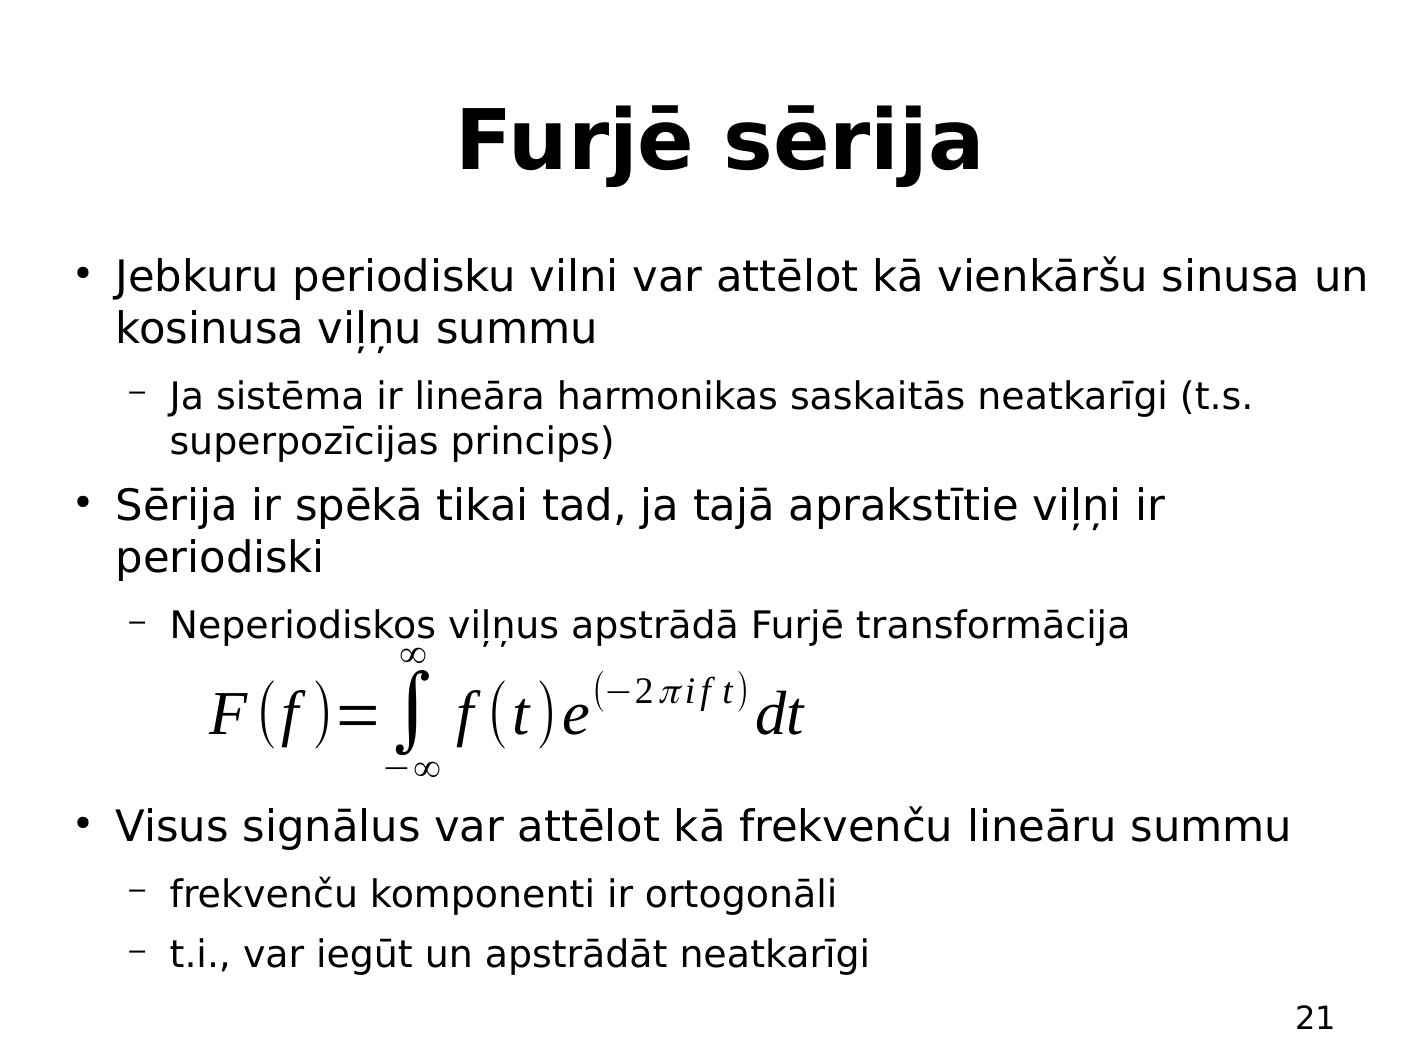

# Furjē sērija
Jebkuru periodisku vilni var attēlot kā vienkāršu sinusa un kosinusa viļņu summu
Ja sistēma ir lineāra harmonikas saskaitās neatkarīgi (t.s. superpozīcijas princips)
Sērija ir spēkā tikai tad, ja tajā aprakstītie viļņi ir periodiski
Neperiodiskos viļņus apstrādā Furjē transformācija
Visus signālus var attēlot kā frekvenču lineāru summu
frekvenču komponenti ir ortogonāli
t.i., var iegūt un apstrādāt neatkarīgi